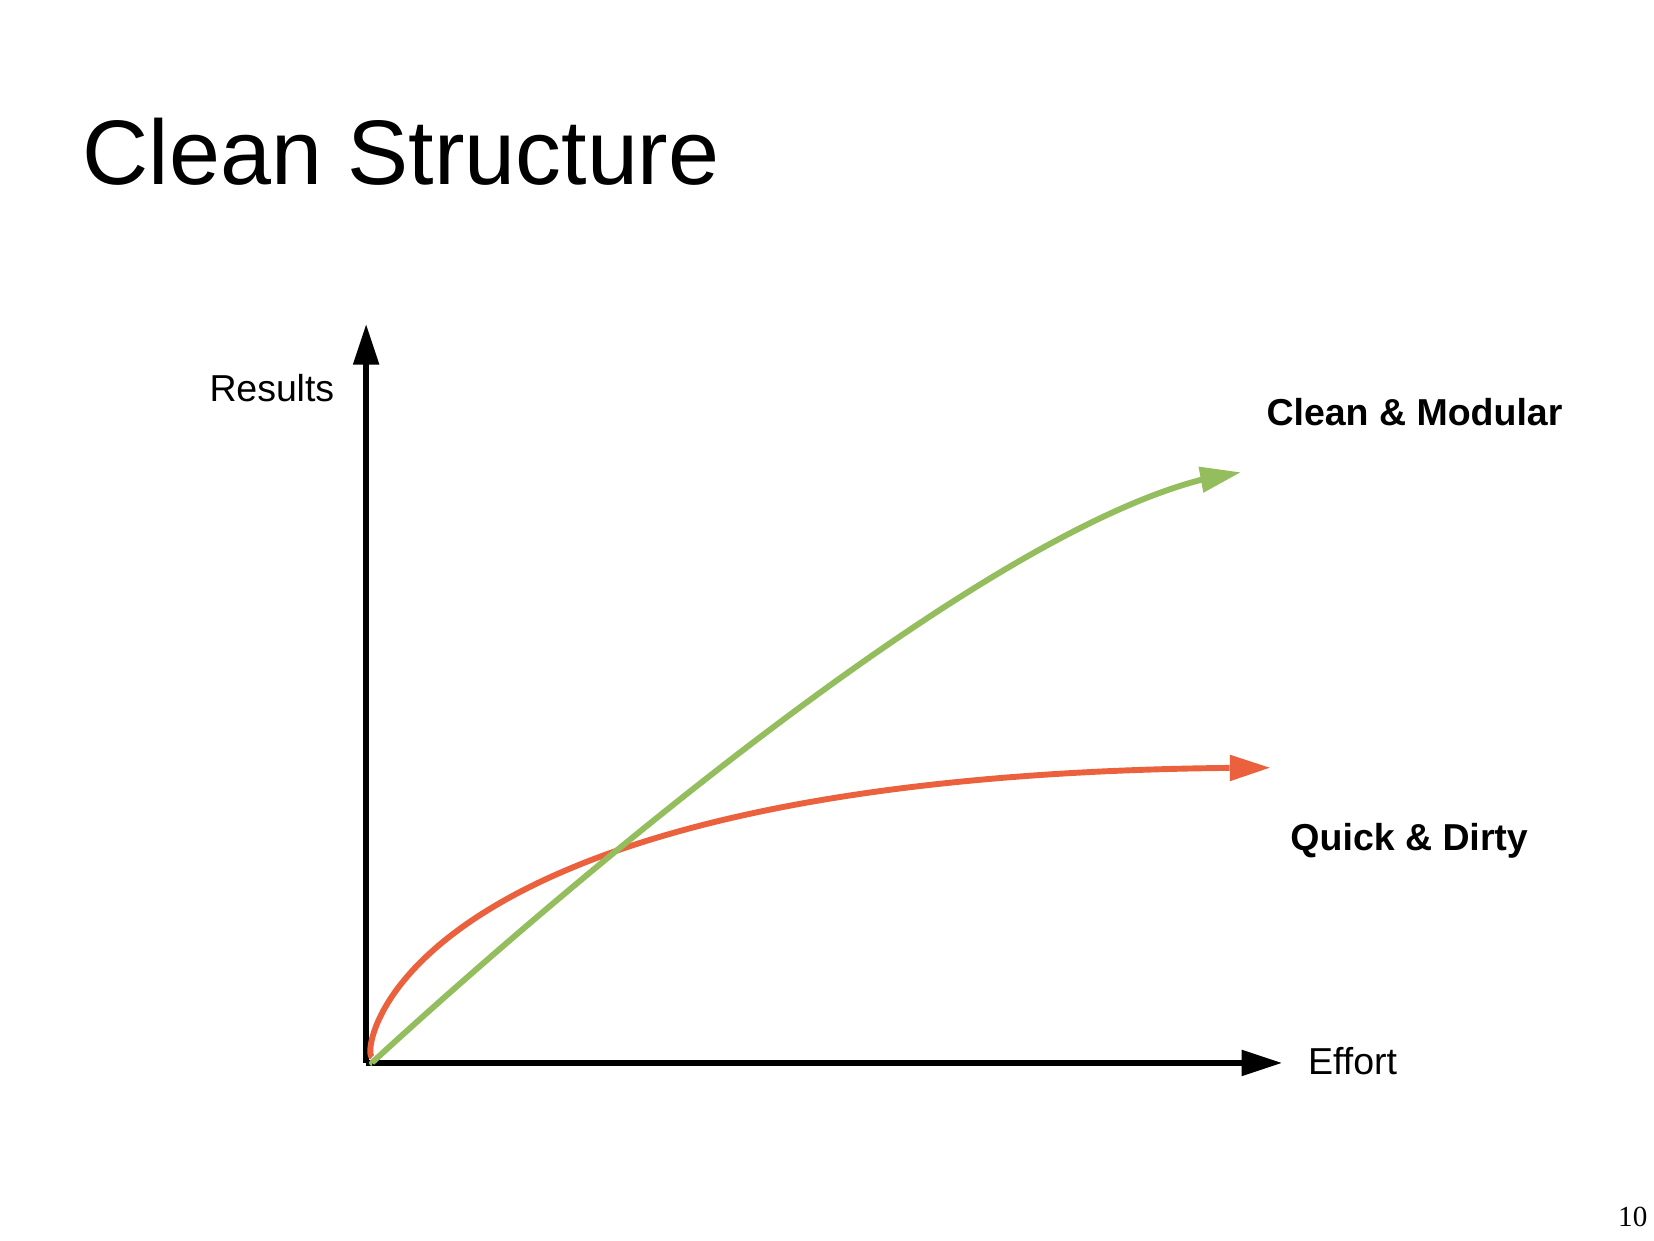

# Clean Structure
Results
Clean & Modular
Quick & Dirty
Effort
10